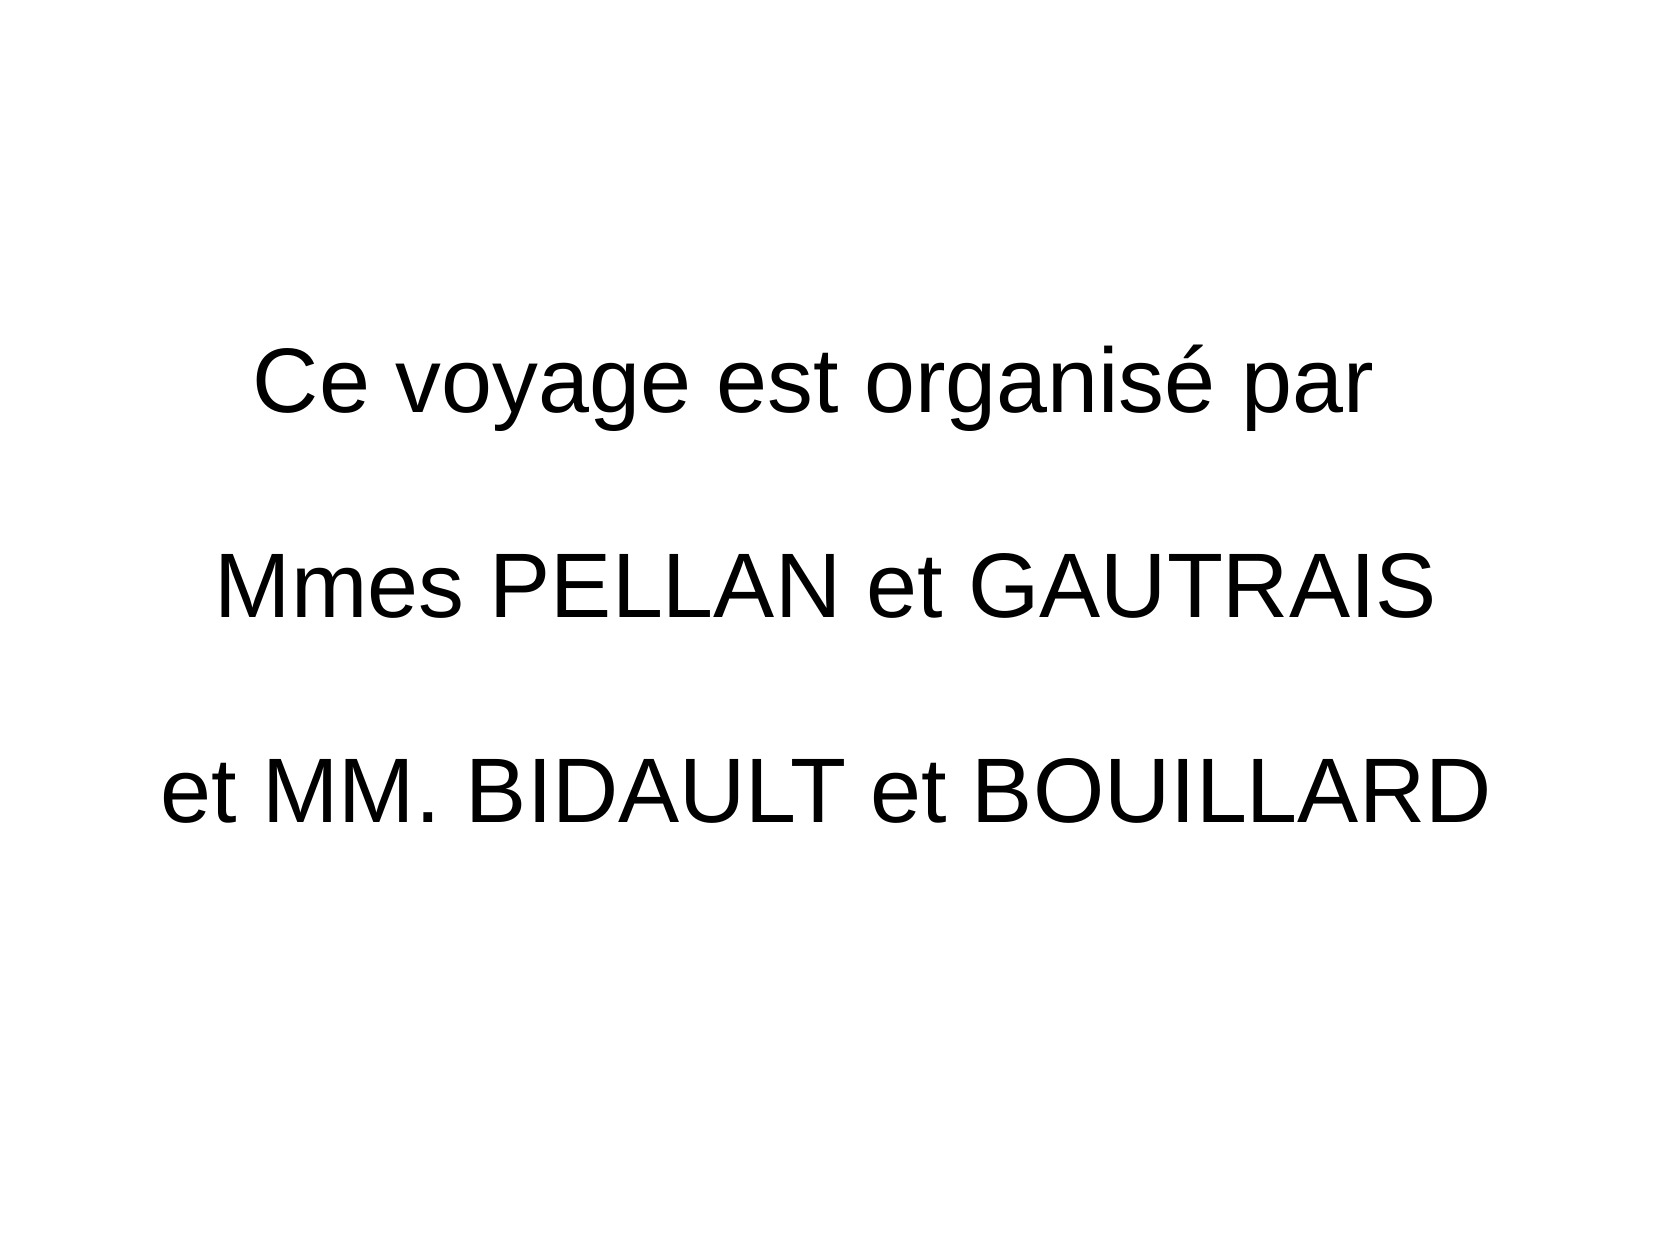

# Ce voyage est organisé par Mmes PELLAN et GAUTRAIS et MM. BIDAULT et BOUILLARD